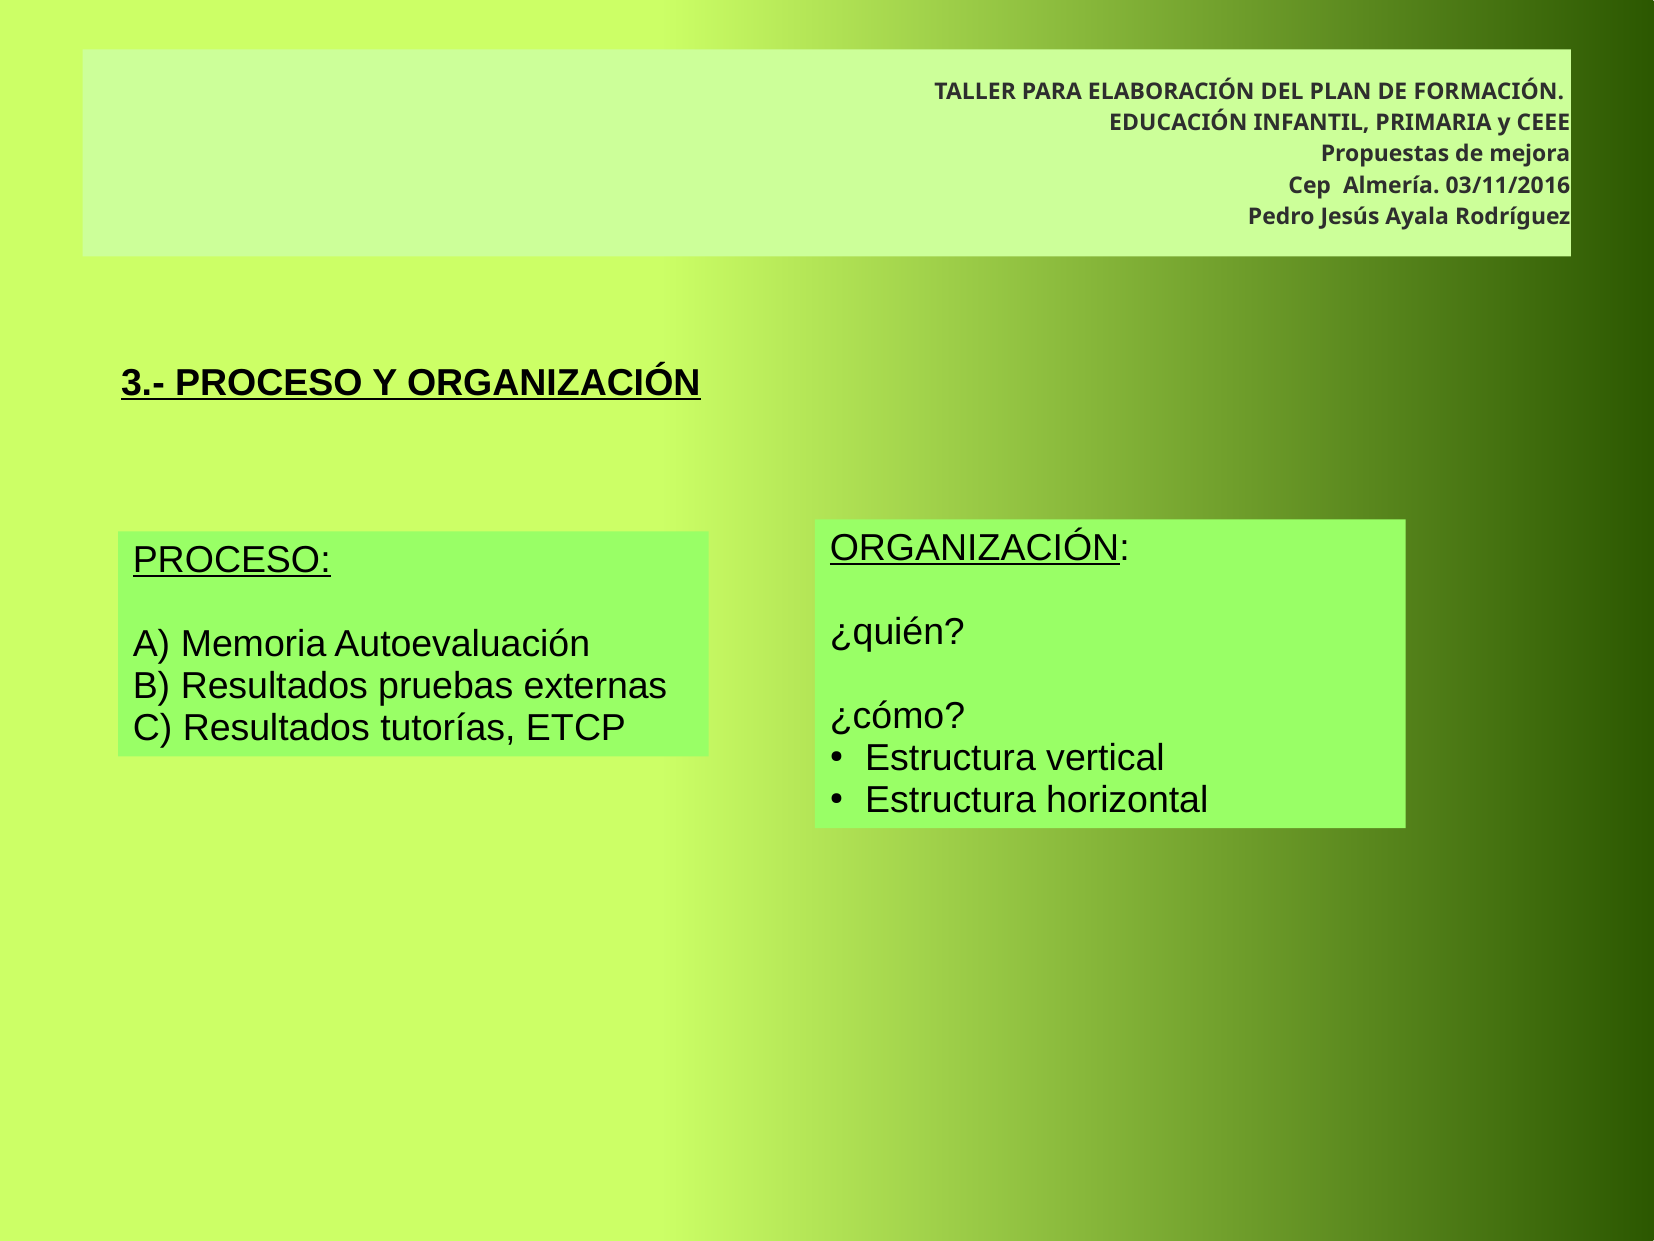

# TALLER PARA ELABORACIÓN DEL PLAN DE FORMACIÓN. EDUCACIÓN INFANTIL, PRIMARIA y CEEE Propuestas de mejora Cep Almería. 03/11/2016 Pedro Jesús Ayala Rodríguez
3.- PROCESO Y ORGANIZACIÓN
ORGANIZACIÓN:
¿quién?
¿cómo?
Estructura vertical
Estructura horizontal
PROCESO:
A) Memoria Autoevaluación
B) Resultados pruebas externas
C) Resultados tutorías, ETCP